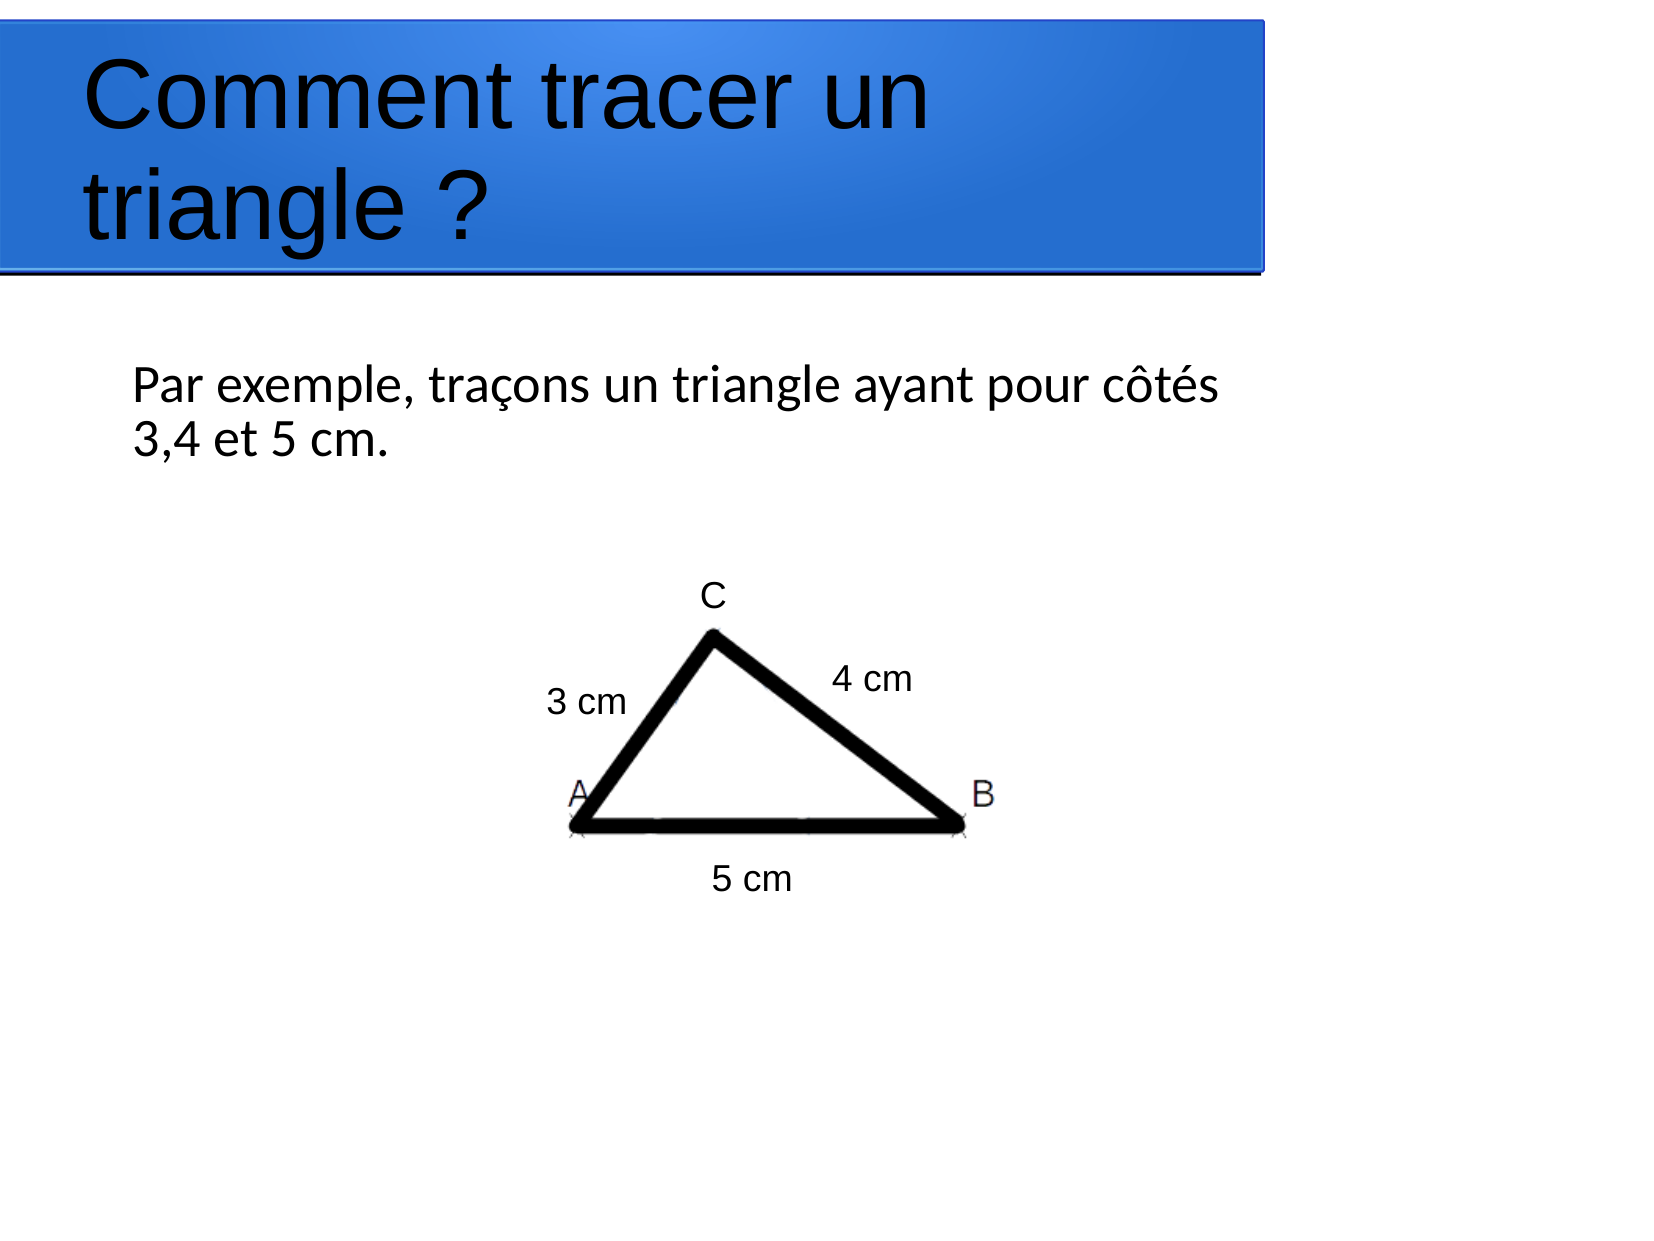

# Comment tracer un triangle ?
Par exemple, traçons un triangle ayant pour côtés 3,4 et 5 cm.
C
4 cm
3 cm
5 cm